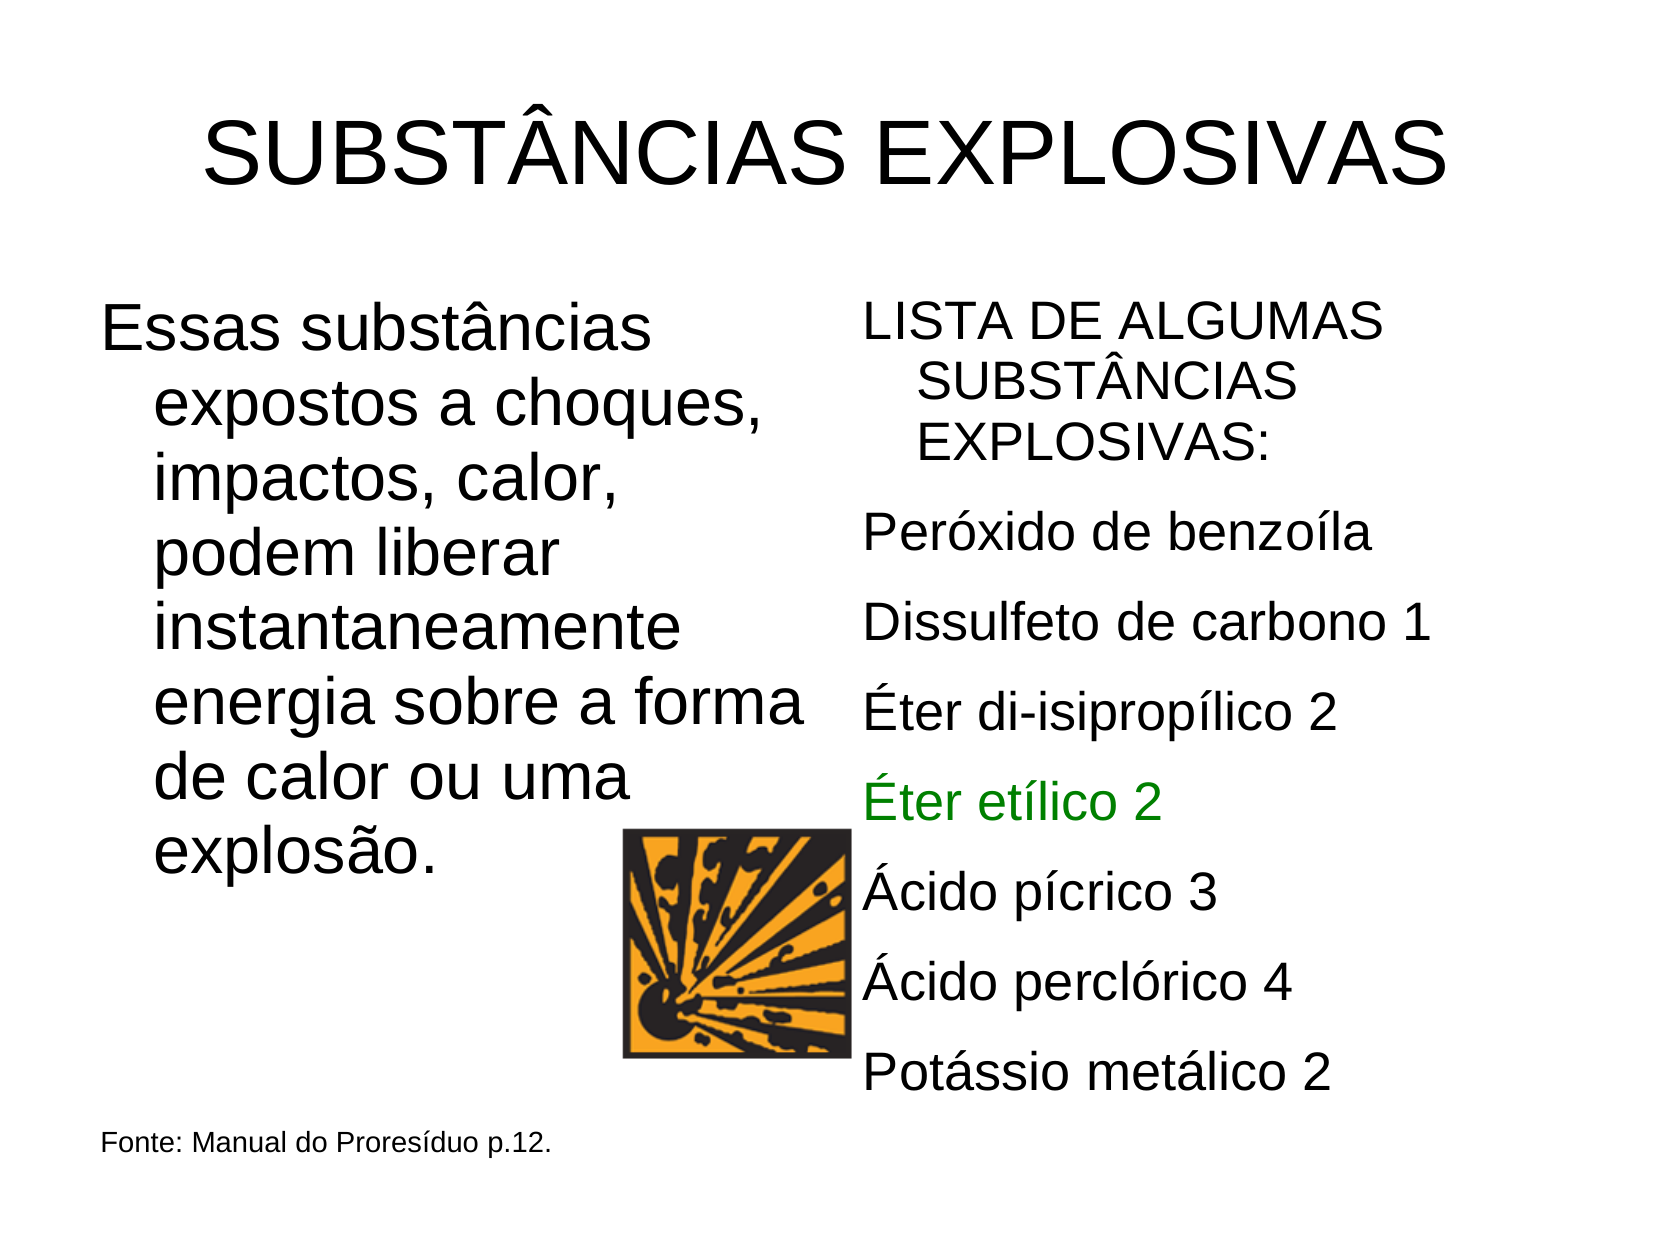

# SUBSTÂNCIAS EXPLOSIVAS
Essas substâncias expostos a choques, impactos, calor, podem liberar instantaneamente energia sobre a forma de calor ou uma explosão.
Fonte: Manual do Proresíduo p.12.
LISTA DE ALGUMAS SUBSTÂNCIAS EXPLOSIVAS:
Peróxido de benzoíla
Dissulfeto de carbono 1
Éter di-isipropílico 2
Éter etílico 2
Ácido pícrico 3
Ácido perclórico 4
Potássio metálico 2